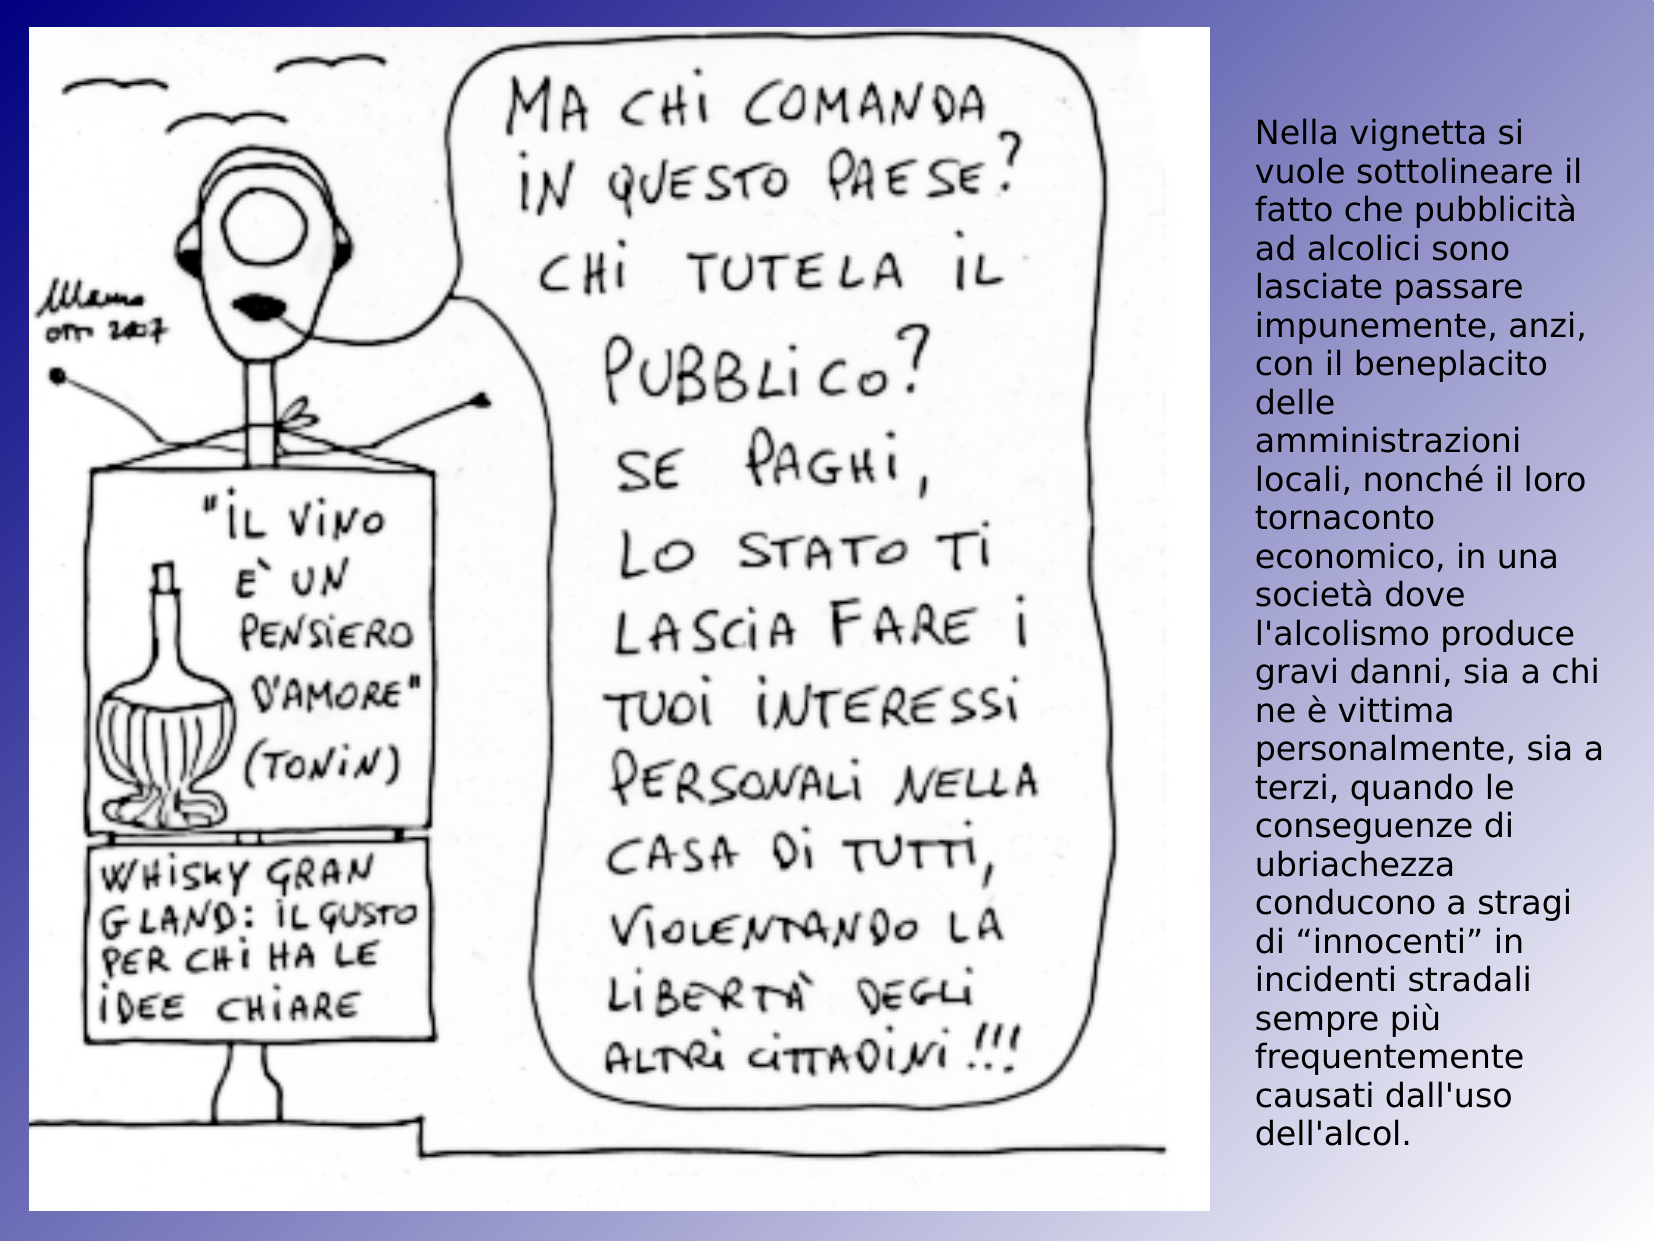

Nella vignetta si vuole sottolineare il fatto che pubblicità ad alcolici sono lasciate passare impunemente, anzi, con il beneplacito delle amministrazioni locali, nonché il loro tornaconto economico, in una società dove l'alcolismo produce gravi danni, sia a chi ne è vittima personalmente, sia a terzi, quando le conseguenze di ubriachezza conducono a stragi di “innocenti” in incidenti stradali sempre più frequentemente causati dall'uso dell'alcol.